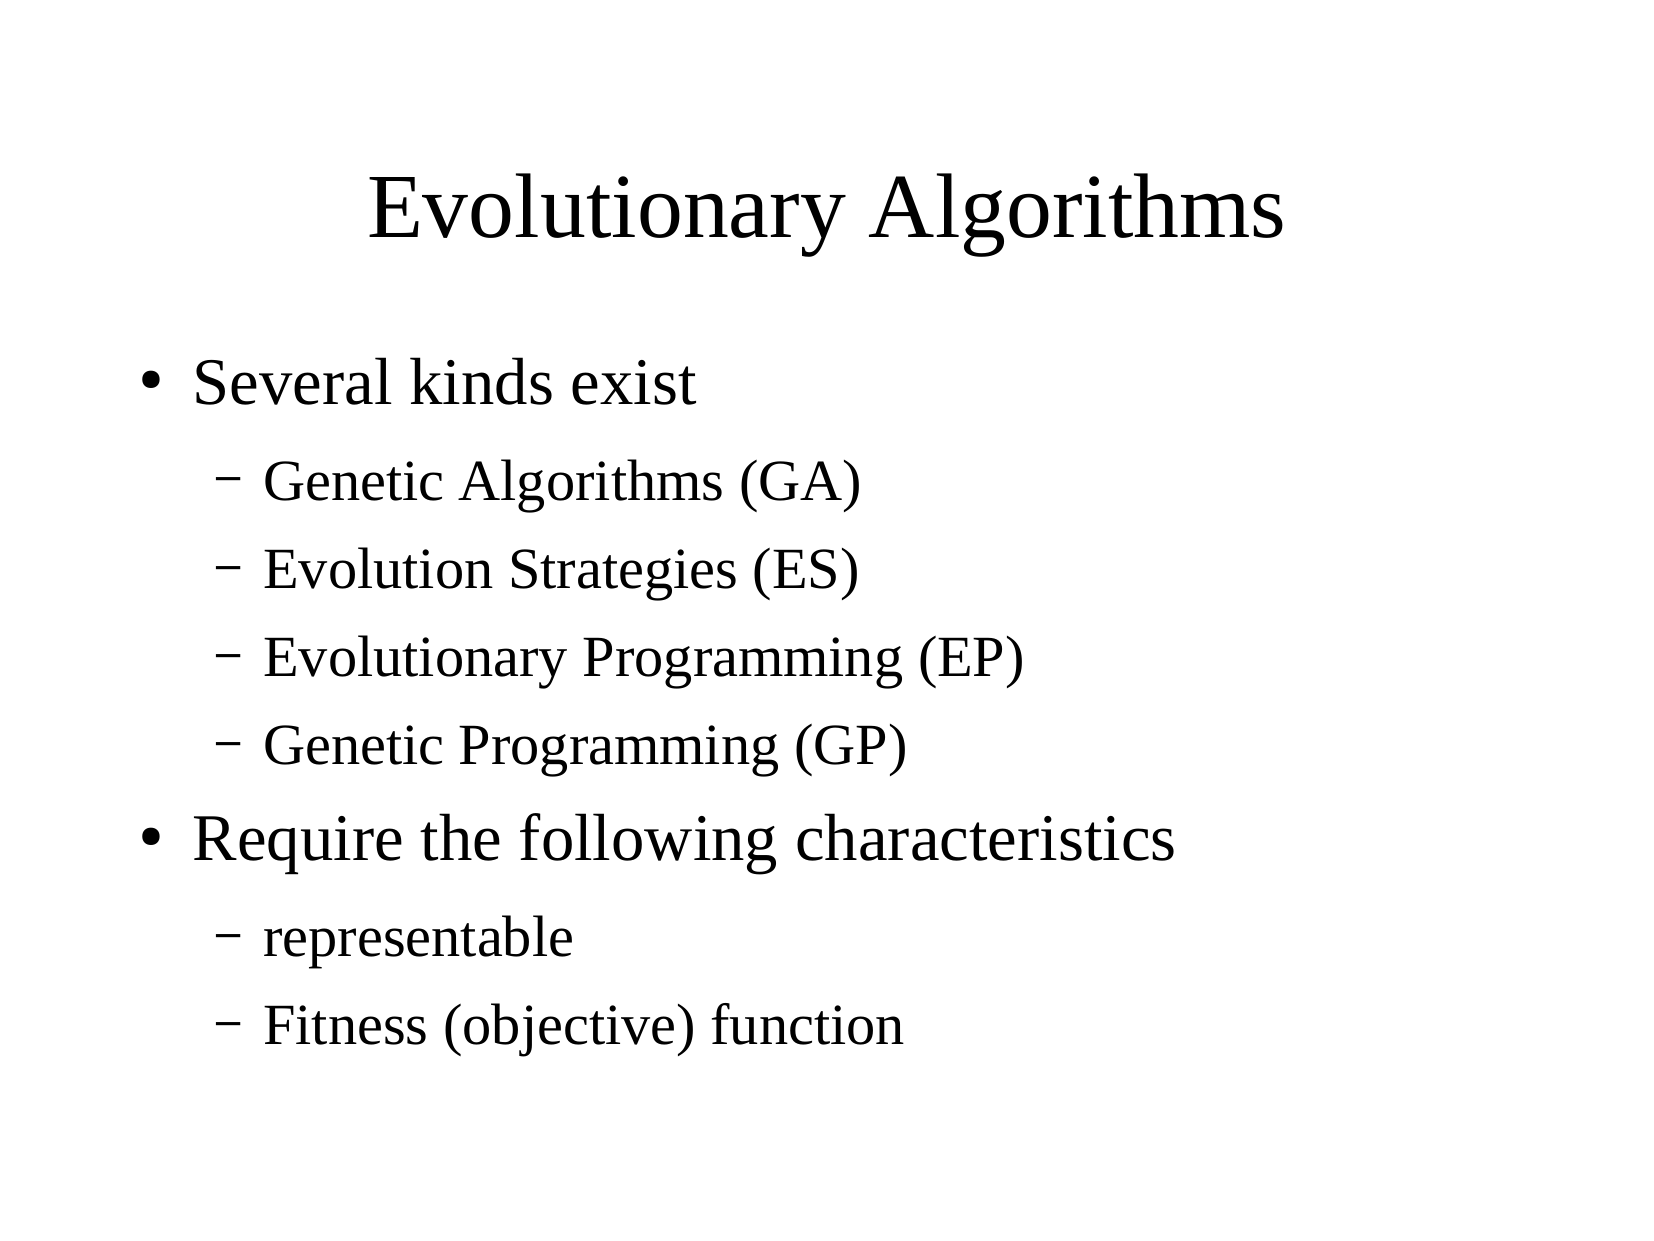

# Evolutionary Algorithms
Several kinds exist
Genetic Algorithms (GA)
Evolution Strategies (ES)
Evolutionary Programming (EP)
Genetic Programming (GP)
Require the following characteristics
representable
Fitness (objective) function